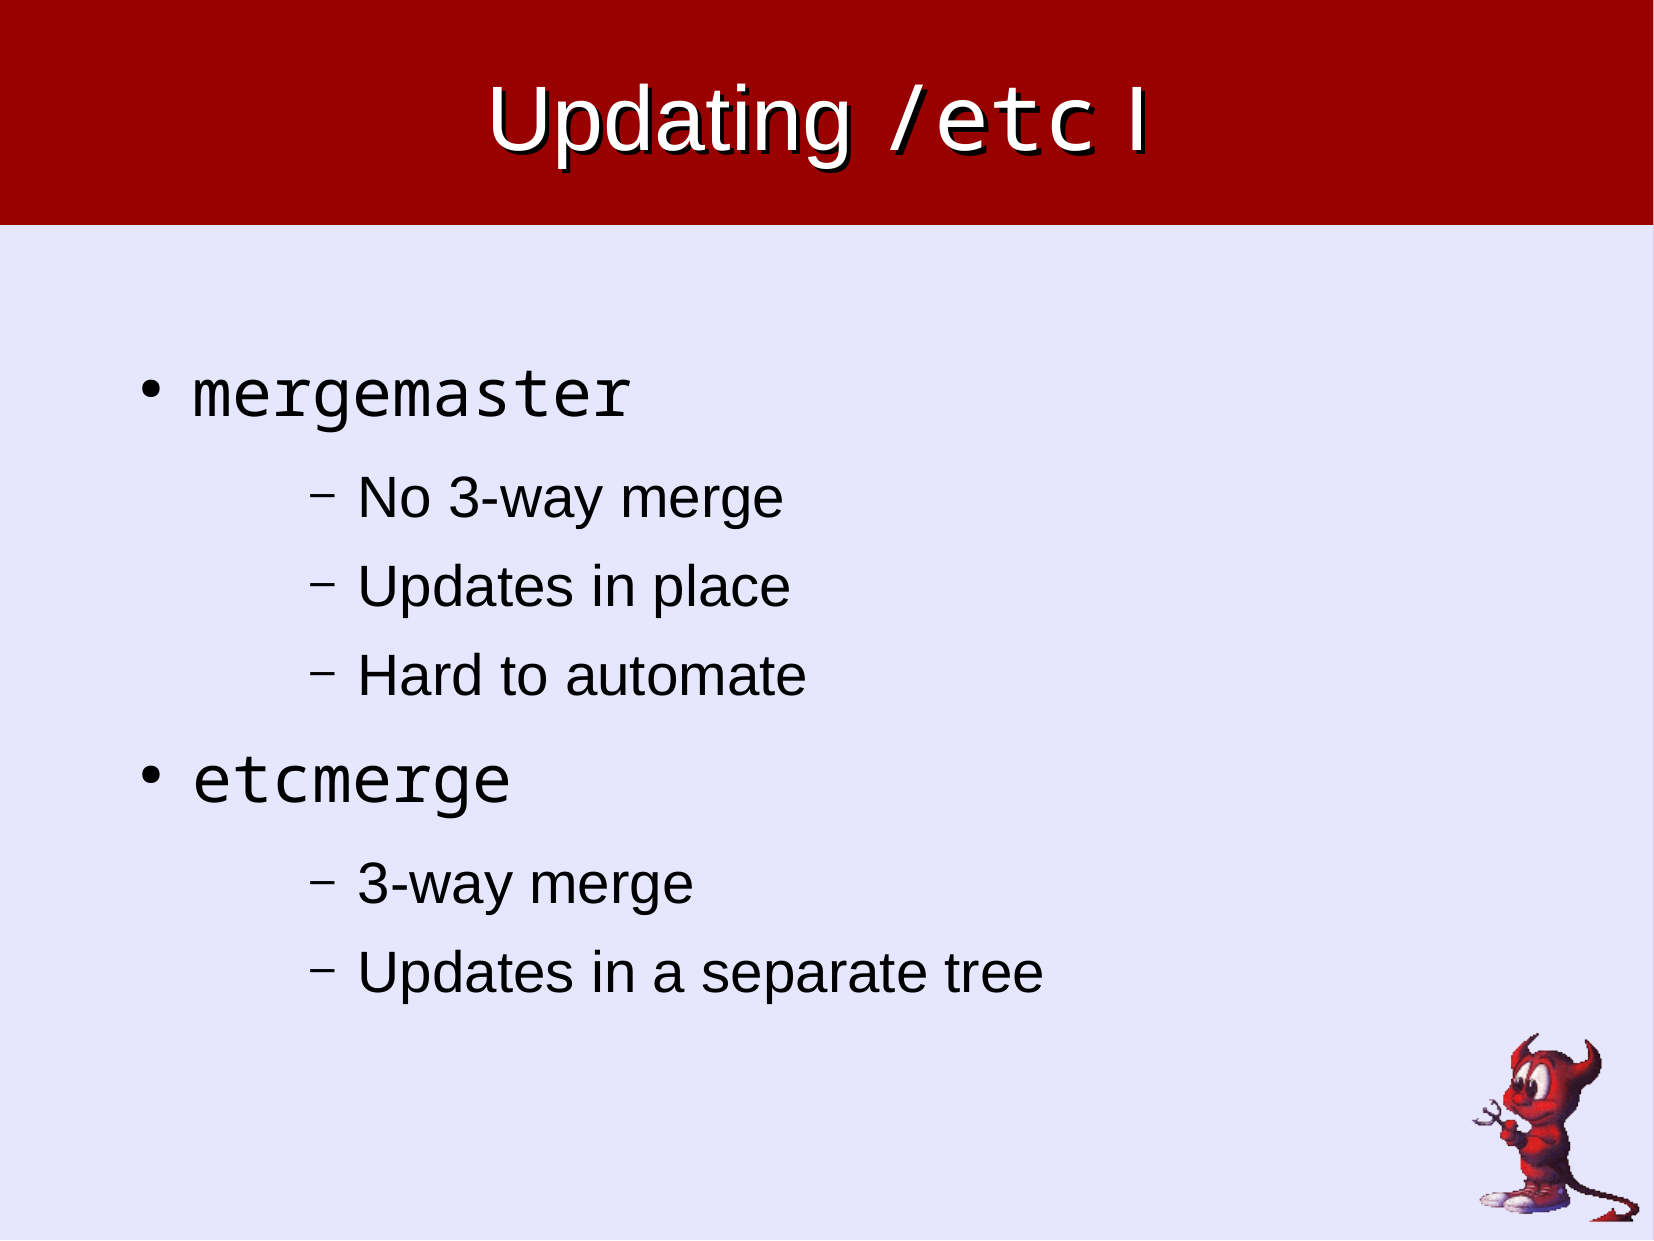

# Updating /etc I
mergemaster
No 3-way merge
Updates in place
Hard to automate
etcmerge
3-way merge
Updates in a separate tree